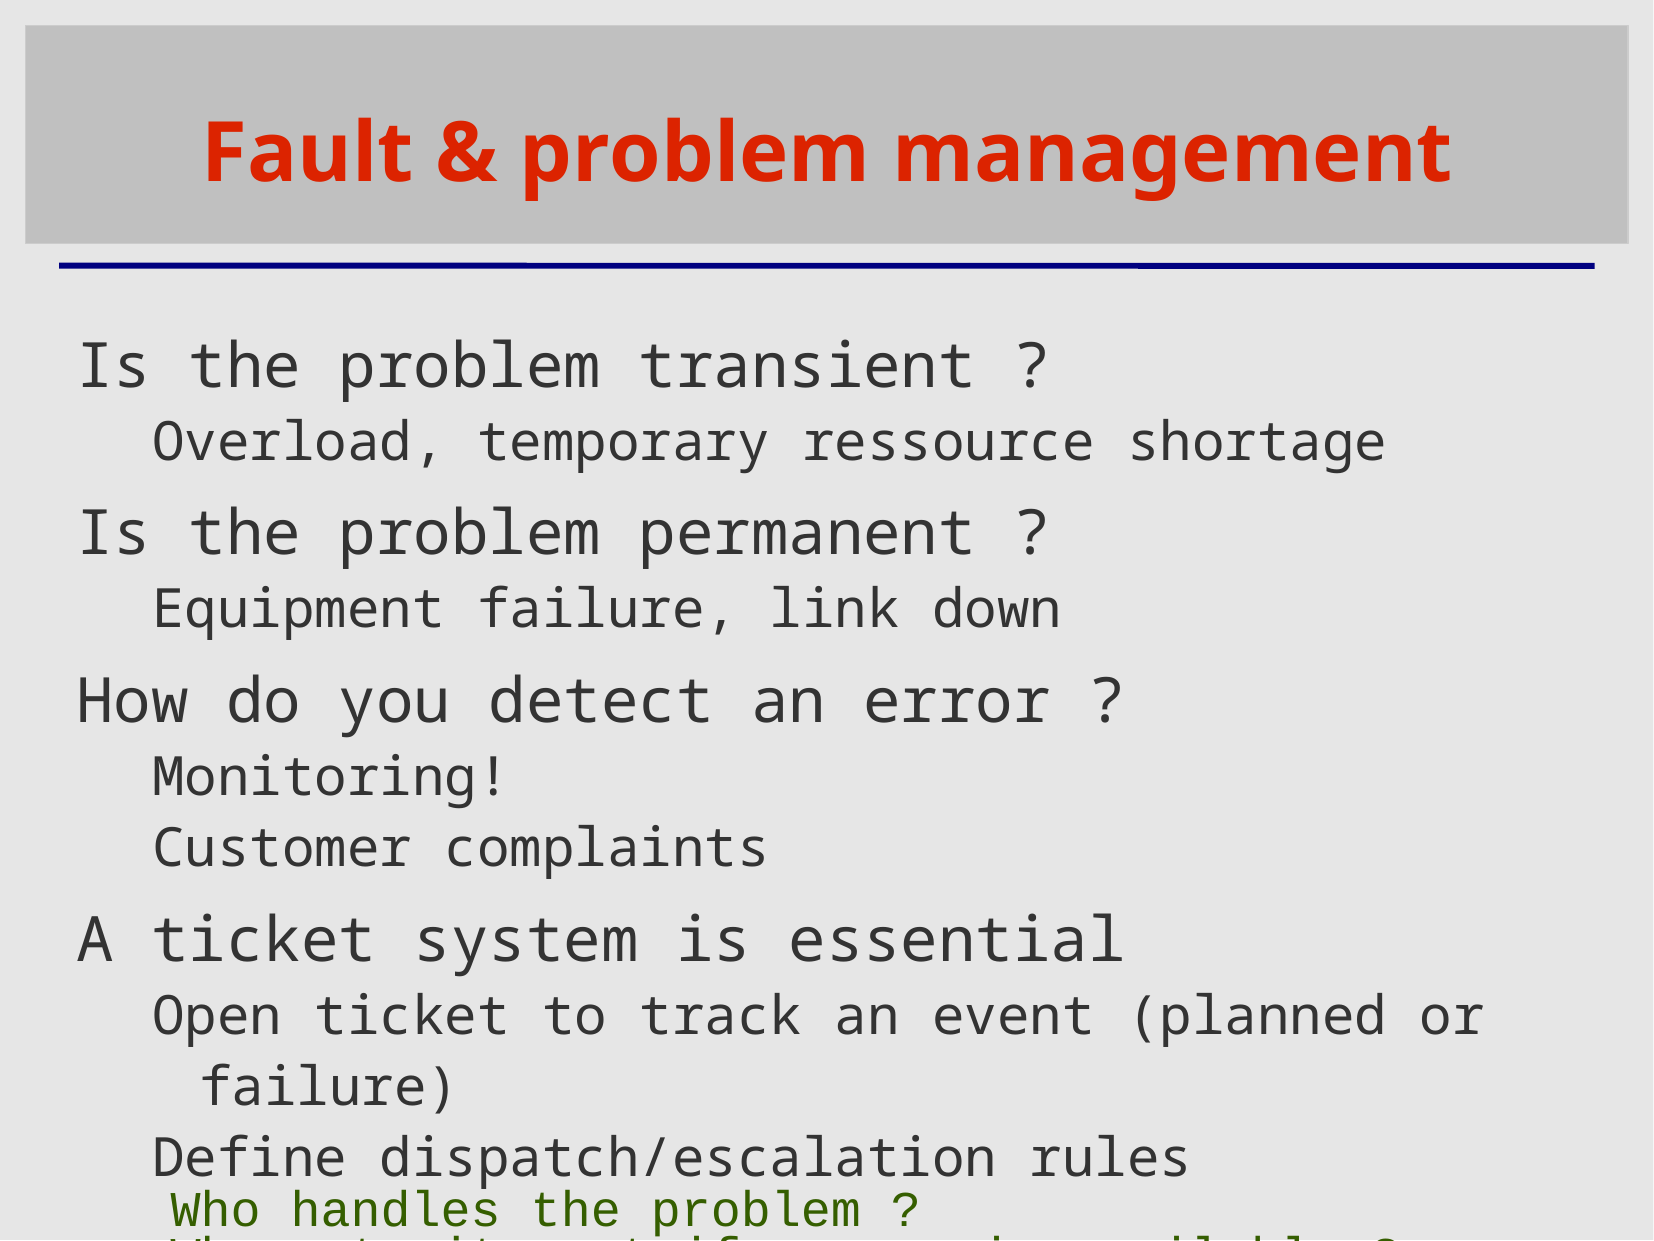

# Fault & problem management
Is the problem transient ?
Overload, temporary ressource shortage
Is the problem permanent ?
Equipment failure, link down
How do you detect an error ?
Monitoring!
Customer complaints
A ticket system is essential
Open ticket to track an event (planned or failure)‏
Define dispatch/escalation rules
Who handles the problem ?
Who gets it next if no one is available ?